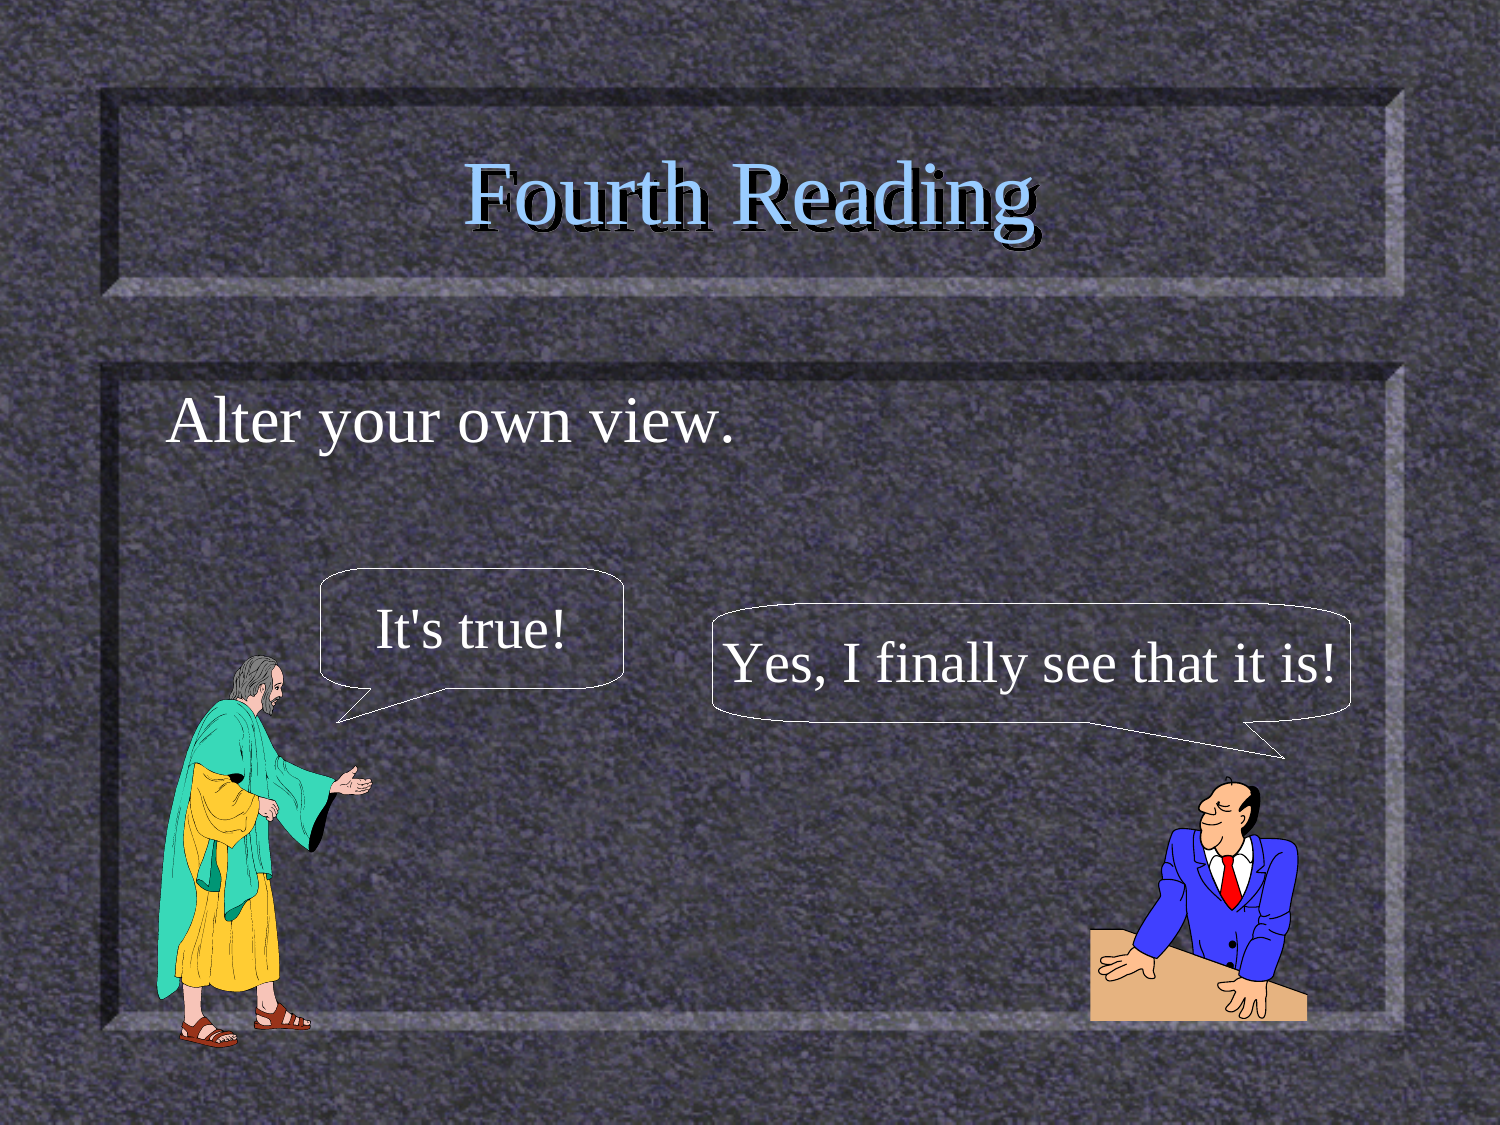

# Fourth Reading
Alter your own view.
It's true!
Yes, I finally see that it is!